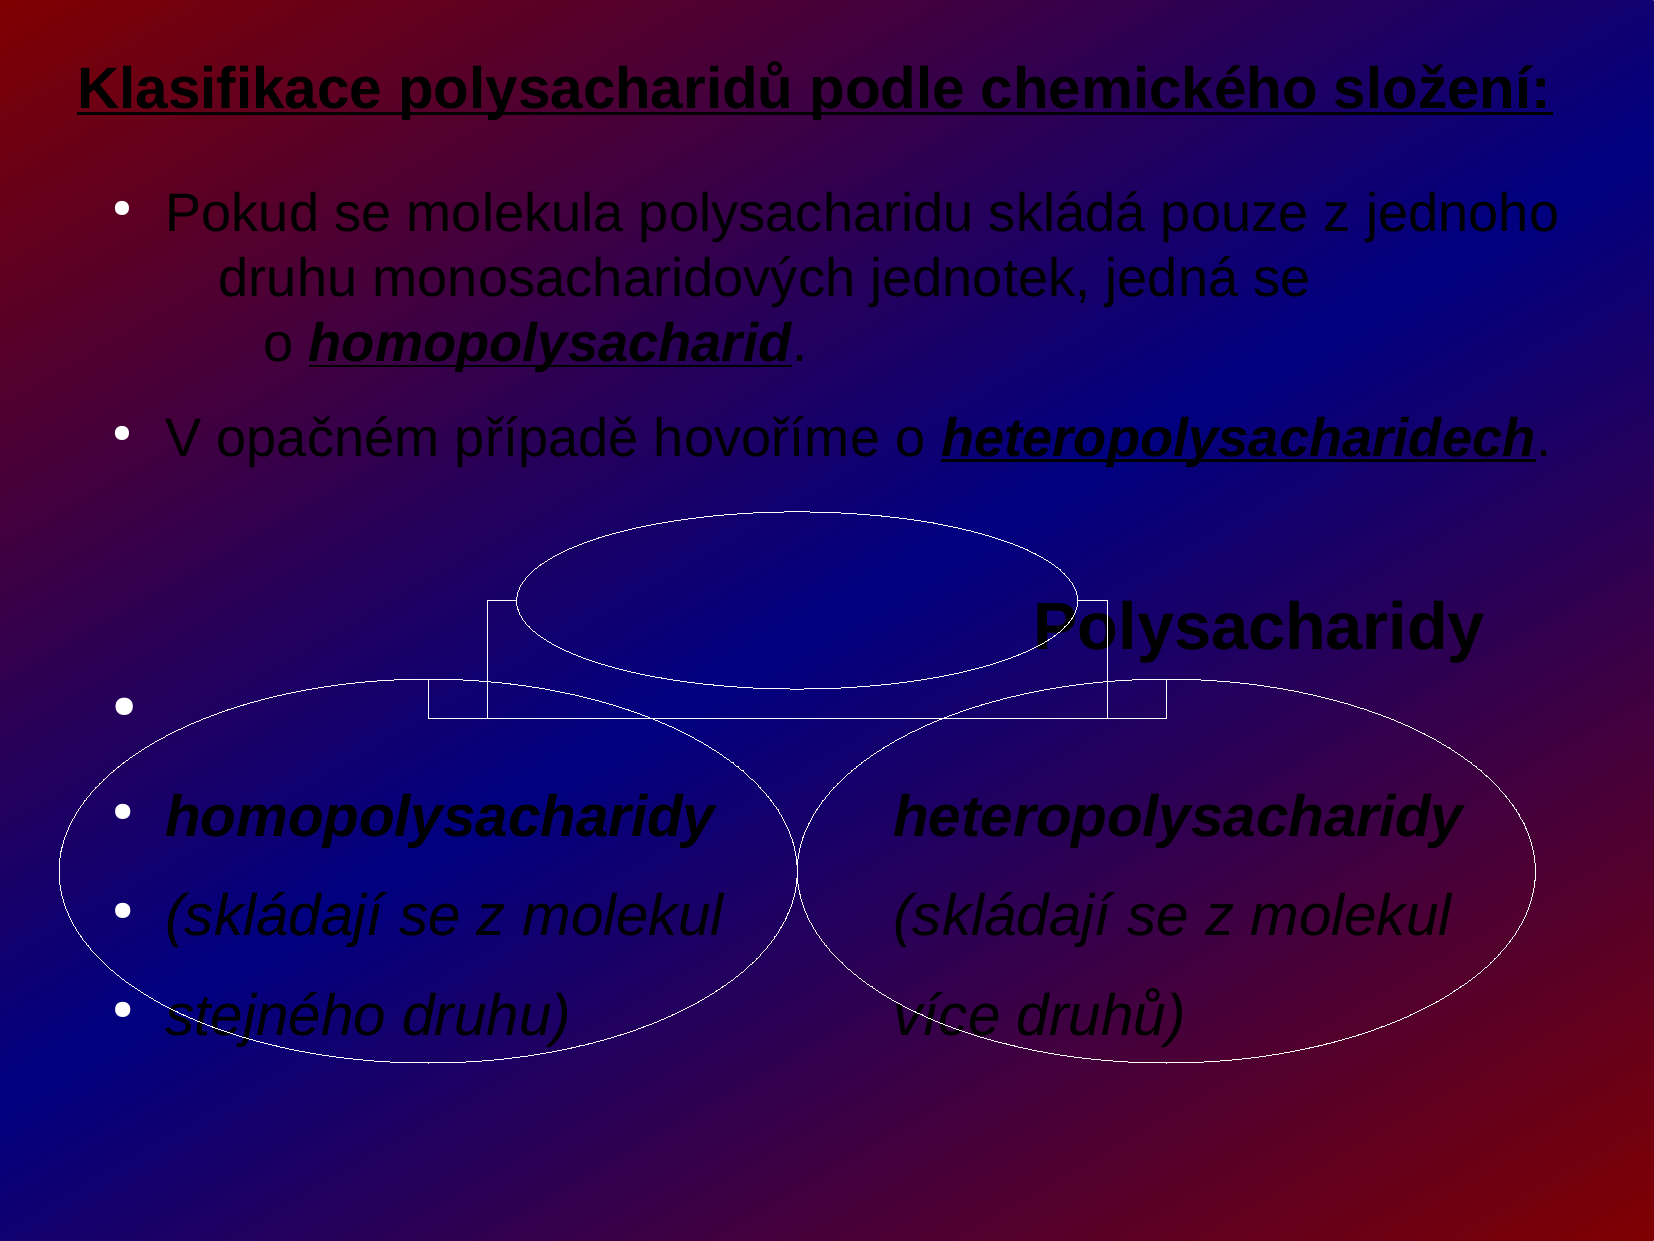

Klasifikace polysacharidů podle chemického složení:
# Pokud se molekula polysacharidu skládá pouze z jednoho druhu monosacharidových jednotek, jedná se o homopolysacharid.
V opačném případě hovoříme o heteropolysacharidech.
Polysacharidy
homopolysacharidy			heteropolysacharidy
(skládají se z molekul			(skládají se z molekul
stejného druhu)					více druhů)